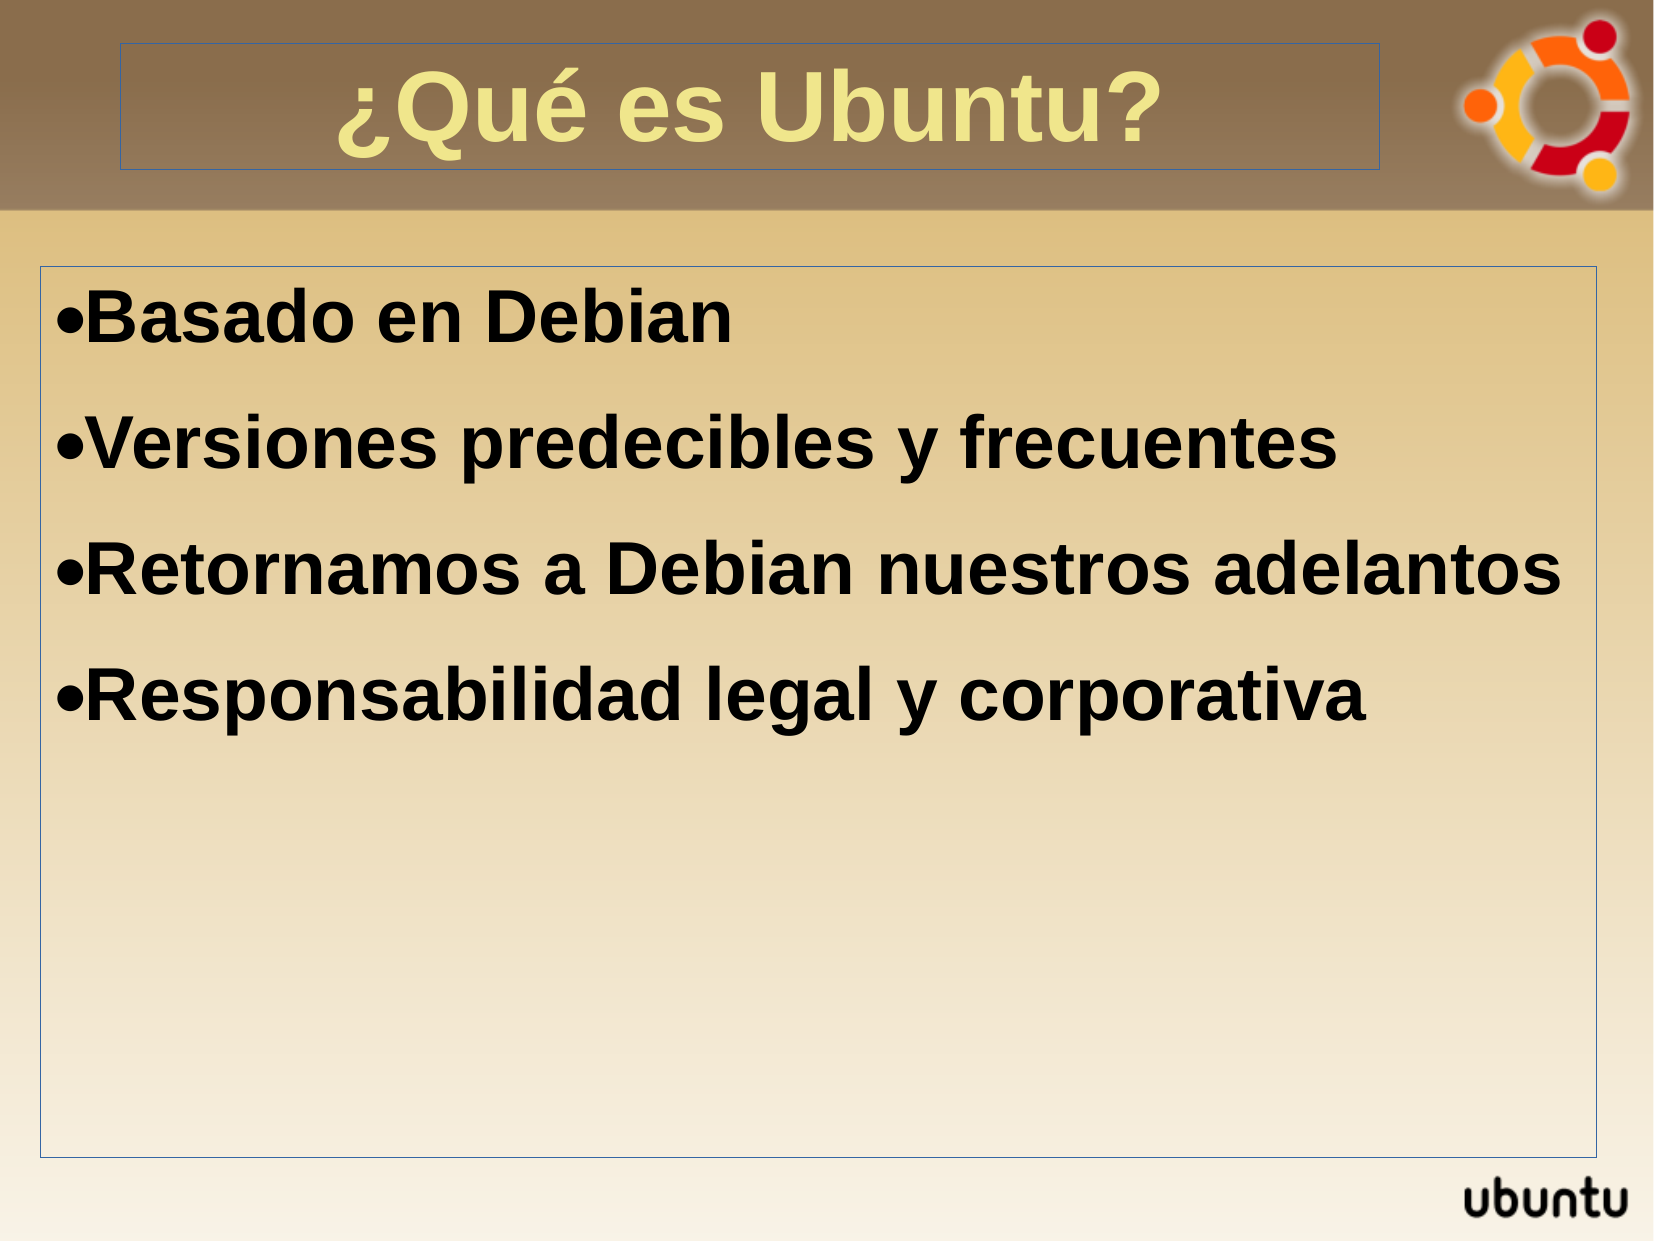

¿Qué es Ubuntu?
Basado en Debian
Versiones predecibles y frecuentes
Retornamos a Debian nuestros adelantos
Responsabilidad legal y corporativa